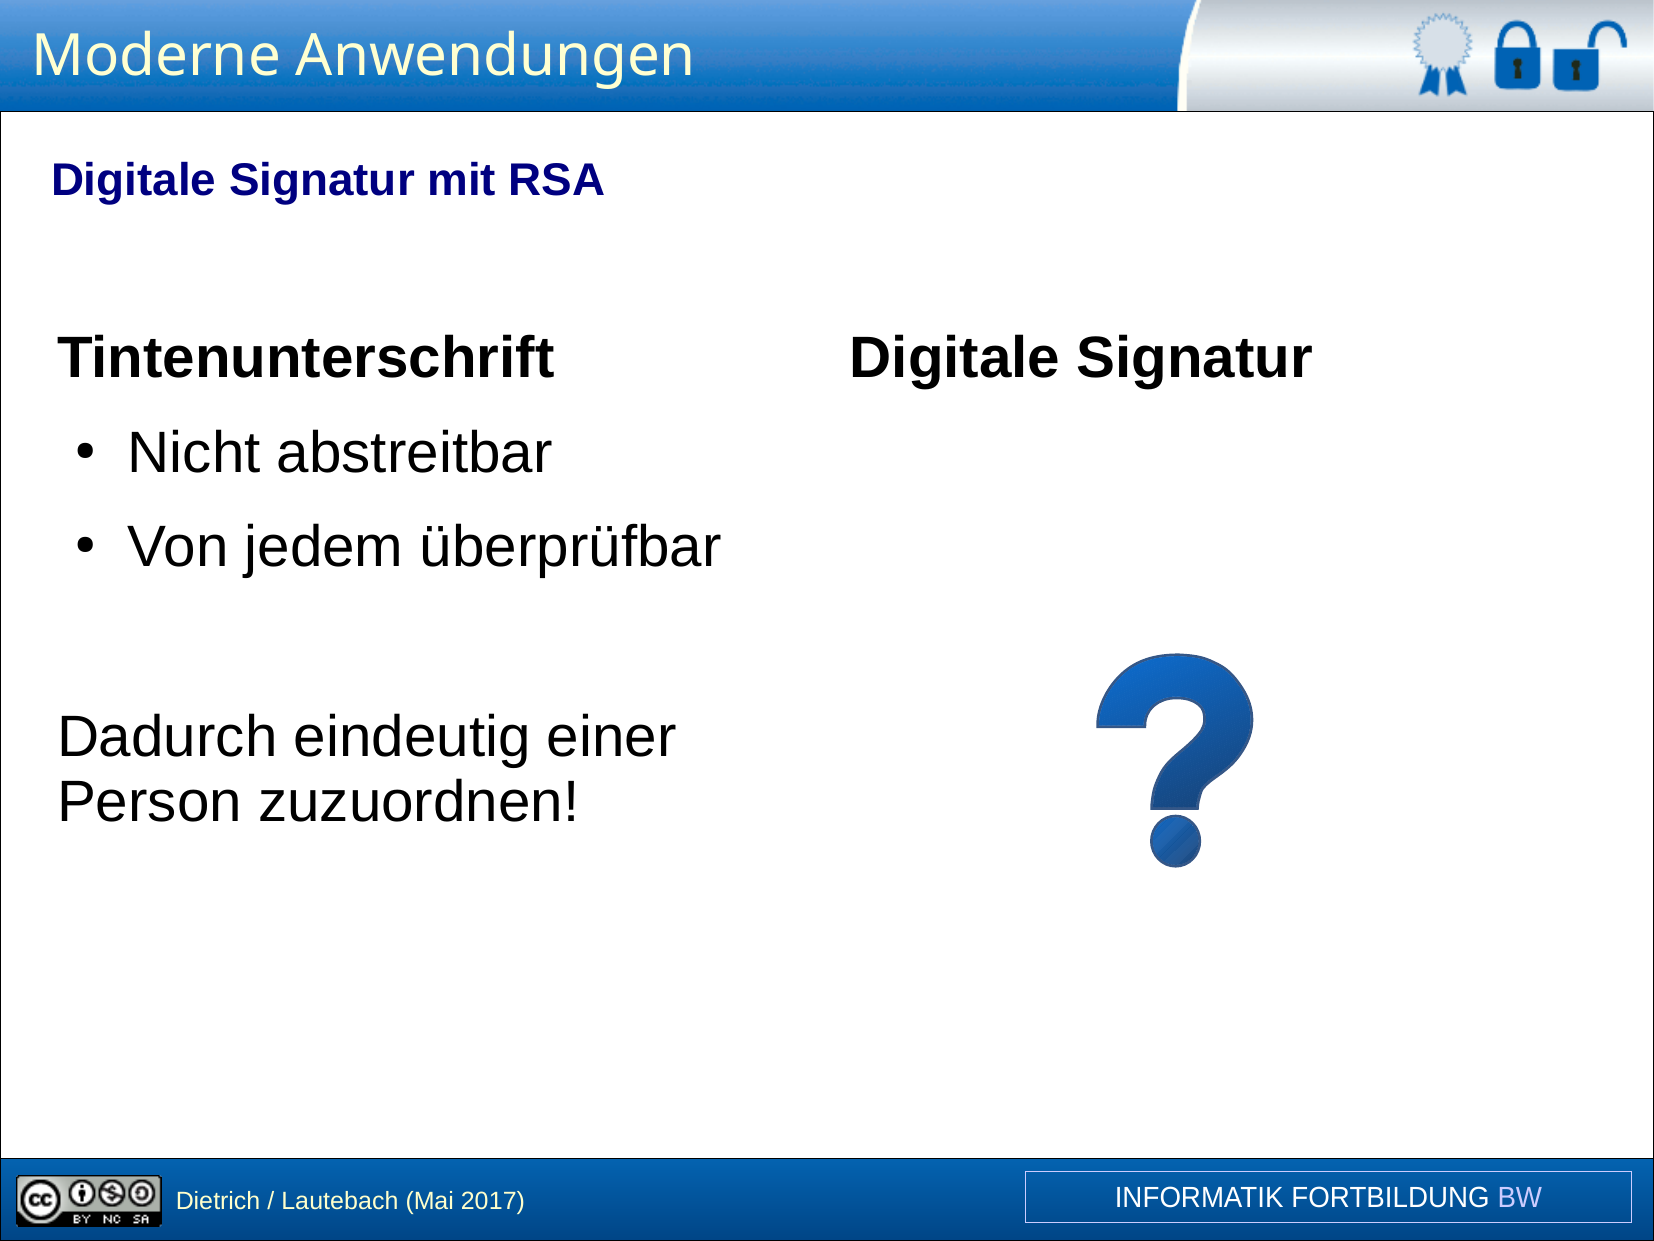

# Moderne Anwendungen
Digitale Signatur mit RSA
Tintenunterschrift
Nicht abstreitbar
Von jedem überprüfbar
Dadurch eindeutig einer Person zuzuordnen!
Digitale Signatur
41